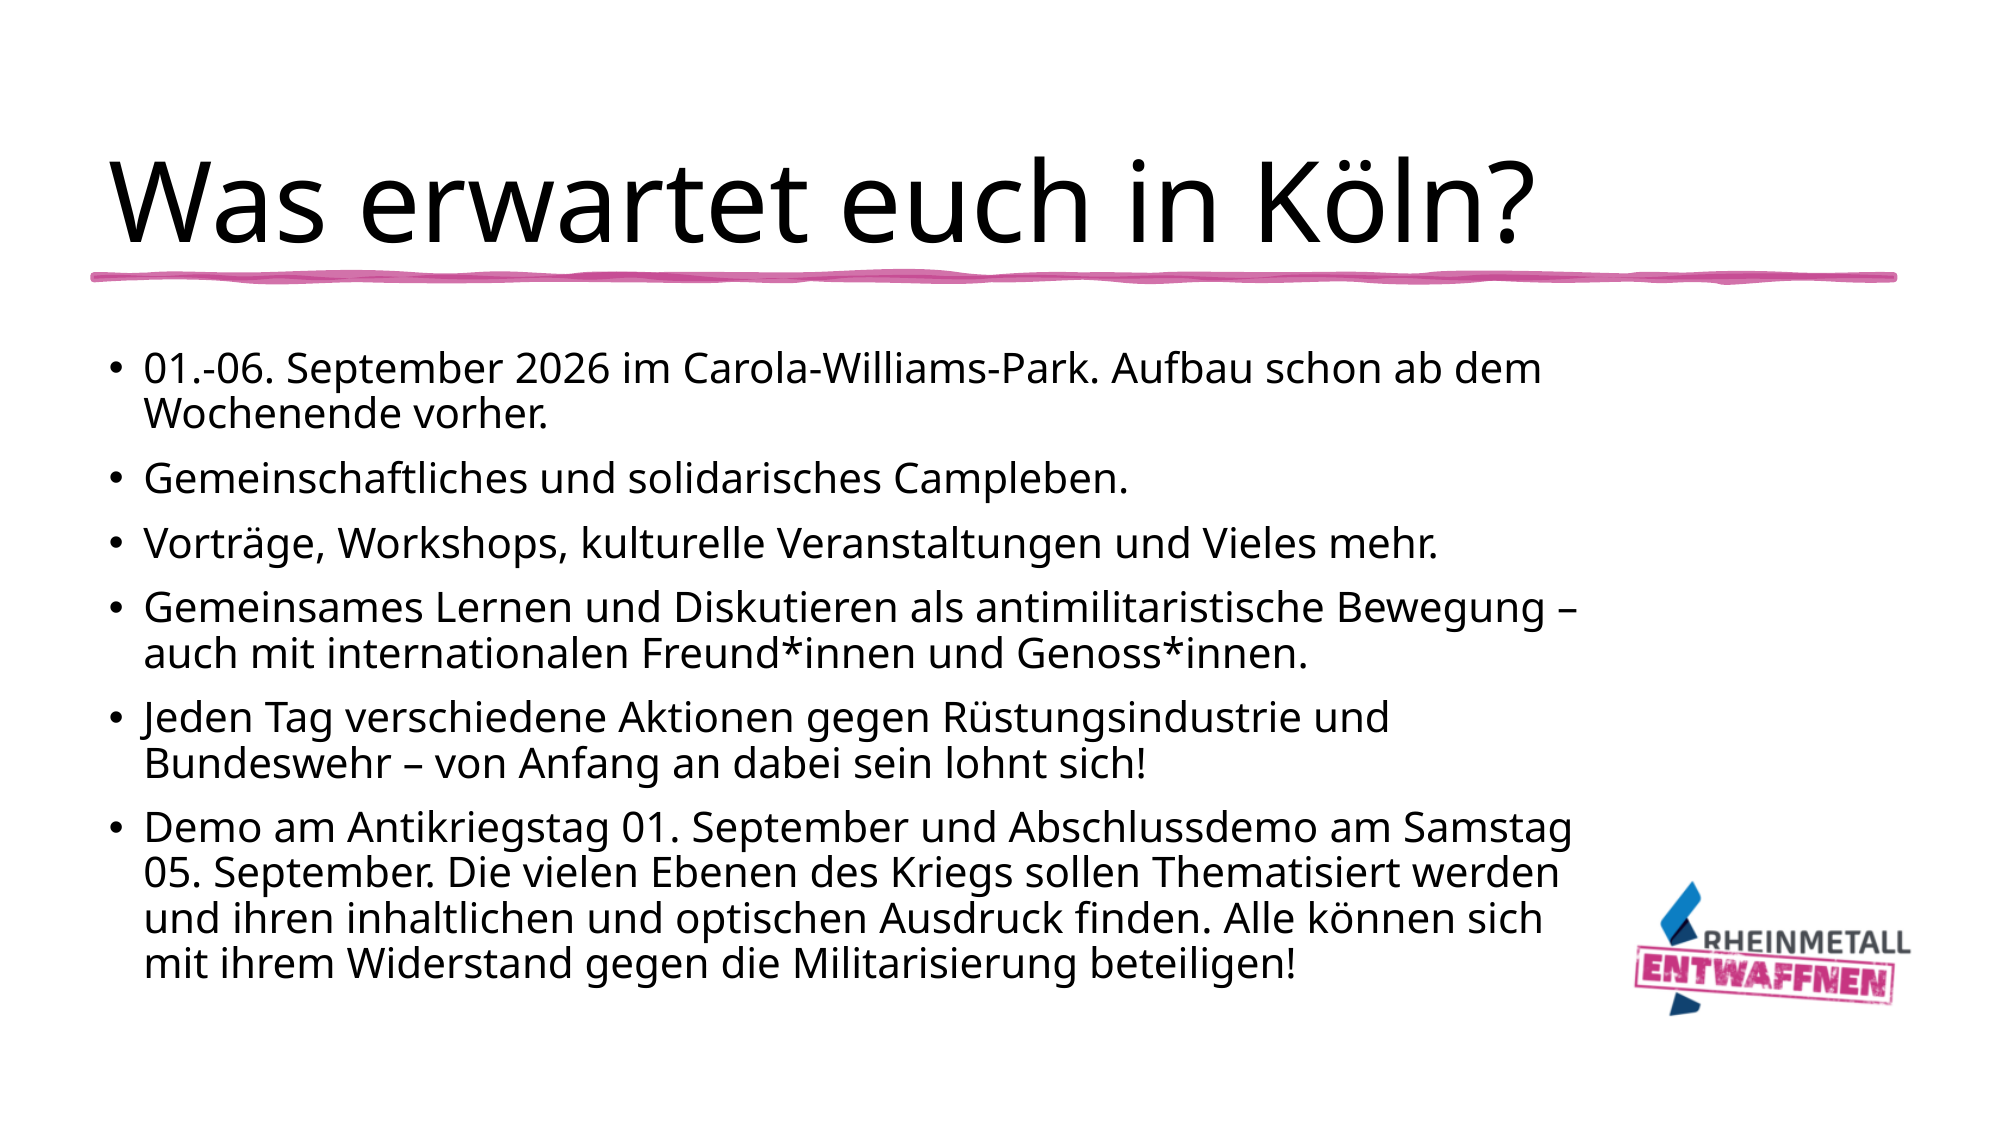

# Was erwartet euch in Köln?
01.-06. September 2026 im Carola-Williams-Park. Aufbau schon ab dem Wochenende vorher.
Gemeinschaftliches und solidarisches Campleben.
Vorträge, Workshops, kulturelle Veranstaltungen und Vieles mehr.
Gemeinsames Lernen und Diskutieren als antimilitaristische Bewegung – auch mit internationalen Freund*innen und Genoss*innen.
Jeden Tag verschiedene Aktionen gegen Rüstungsindustrie und Bundeswehr – von Anfang an dabei sein lohnt sich!
Demo am Antikriegstag 01. September und Abschlussdemo am Samstag 05. September. Die vielen Ebenen des Kriegs sollen Thematisiert werden und ihren inhaltlichen und optischen Ausdruck finden. Alle können sich mit ihrem Widerstand gegen die Militarisierung beteiligen!